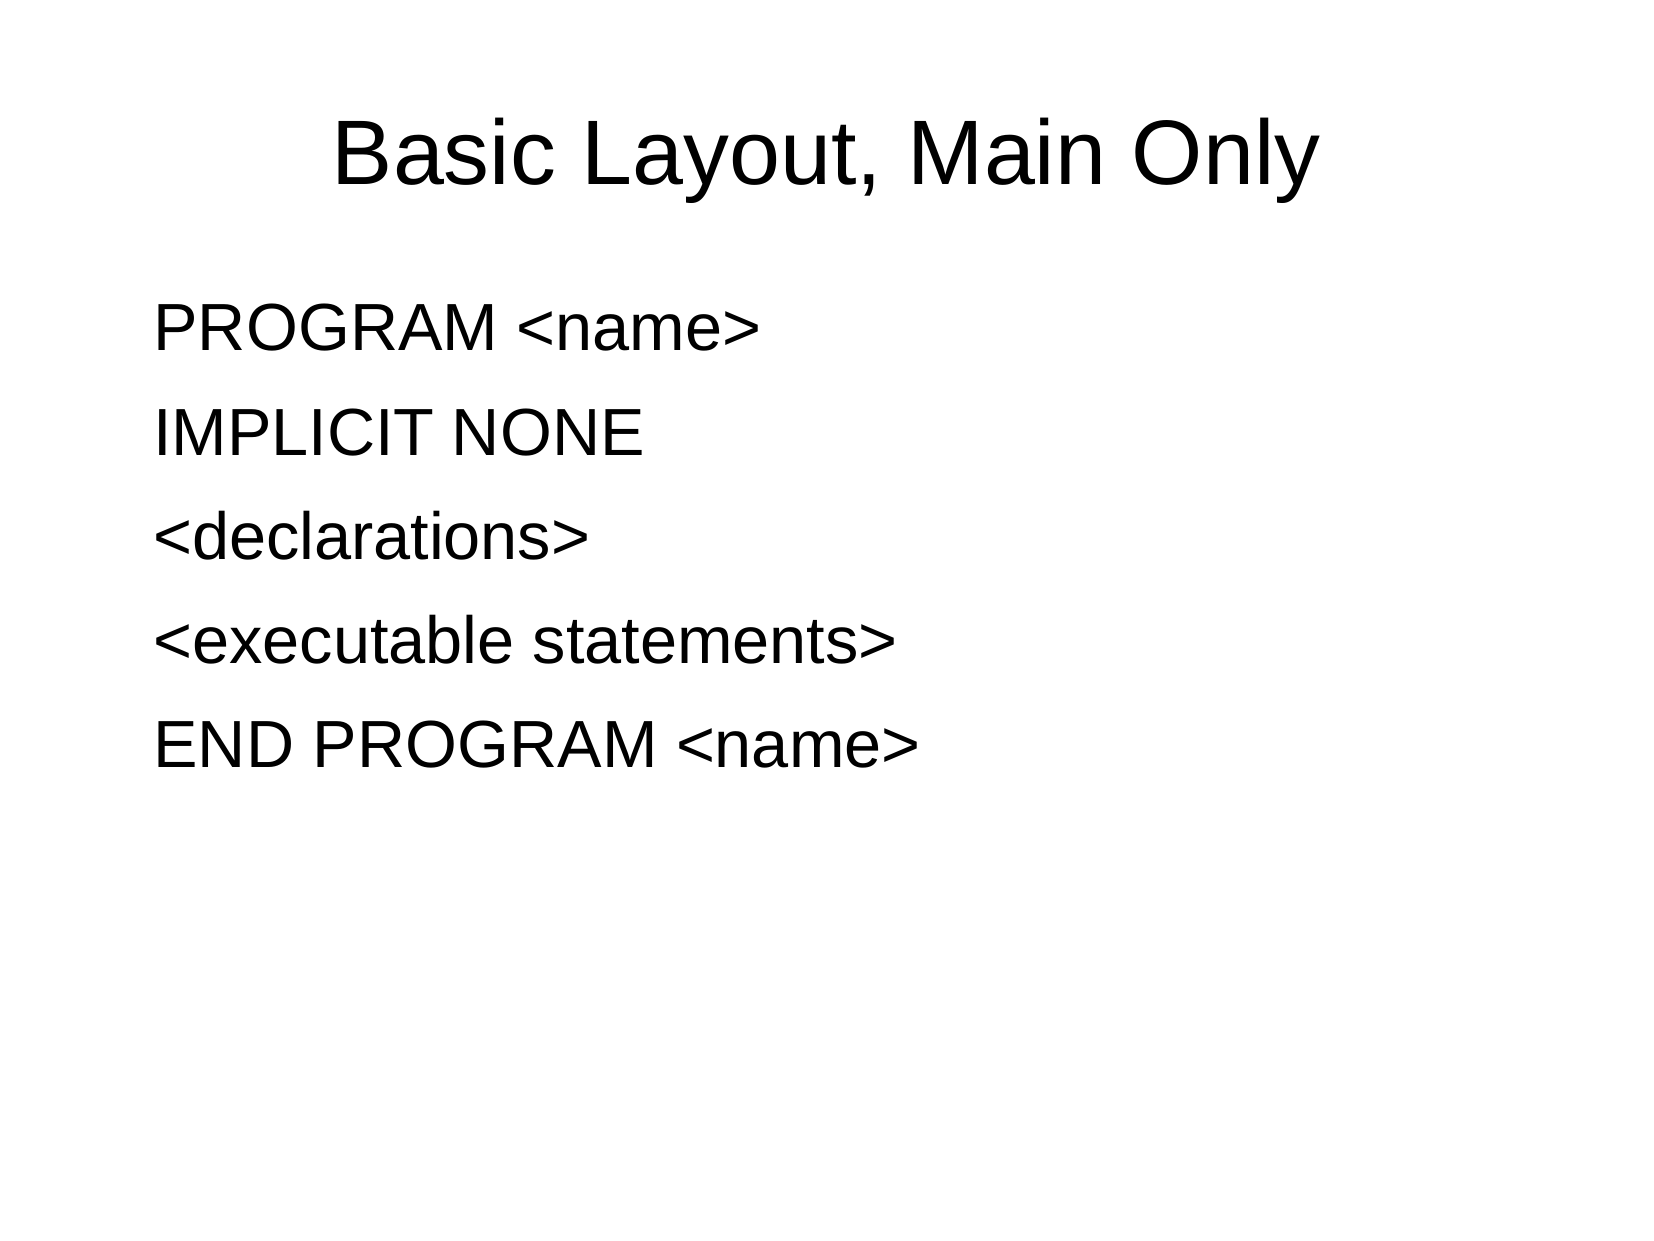

# Basic Layout, Main Only
PROGRAM <name>
IMPLICIT NONE
<declarations>
<executable statements>
END PROGRAM <name>